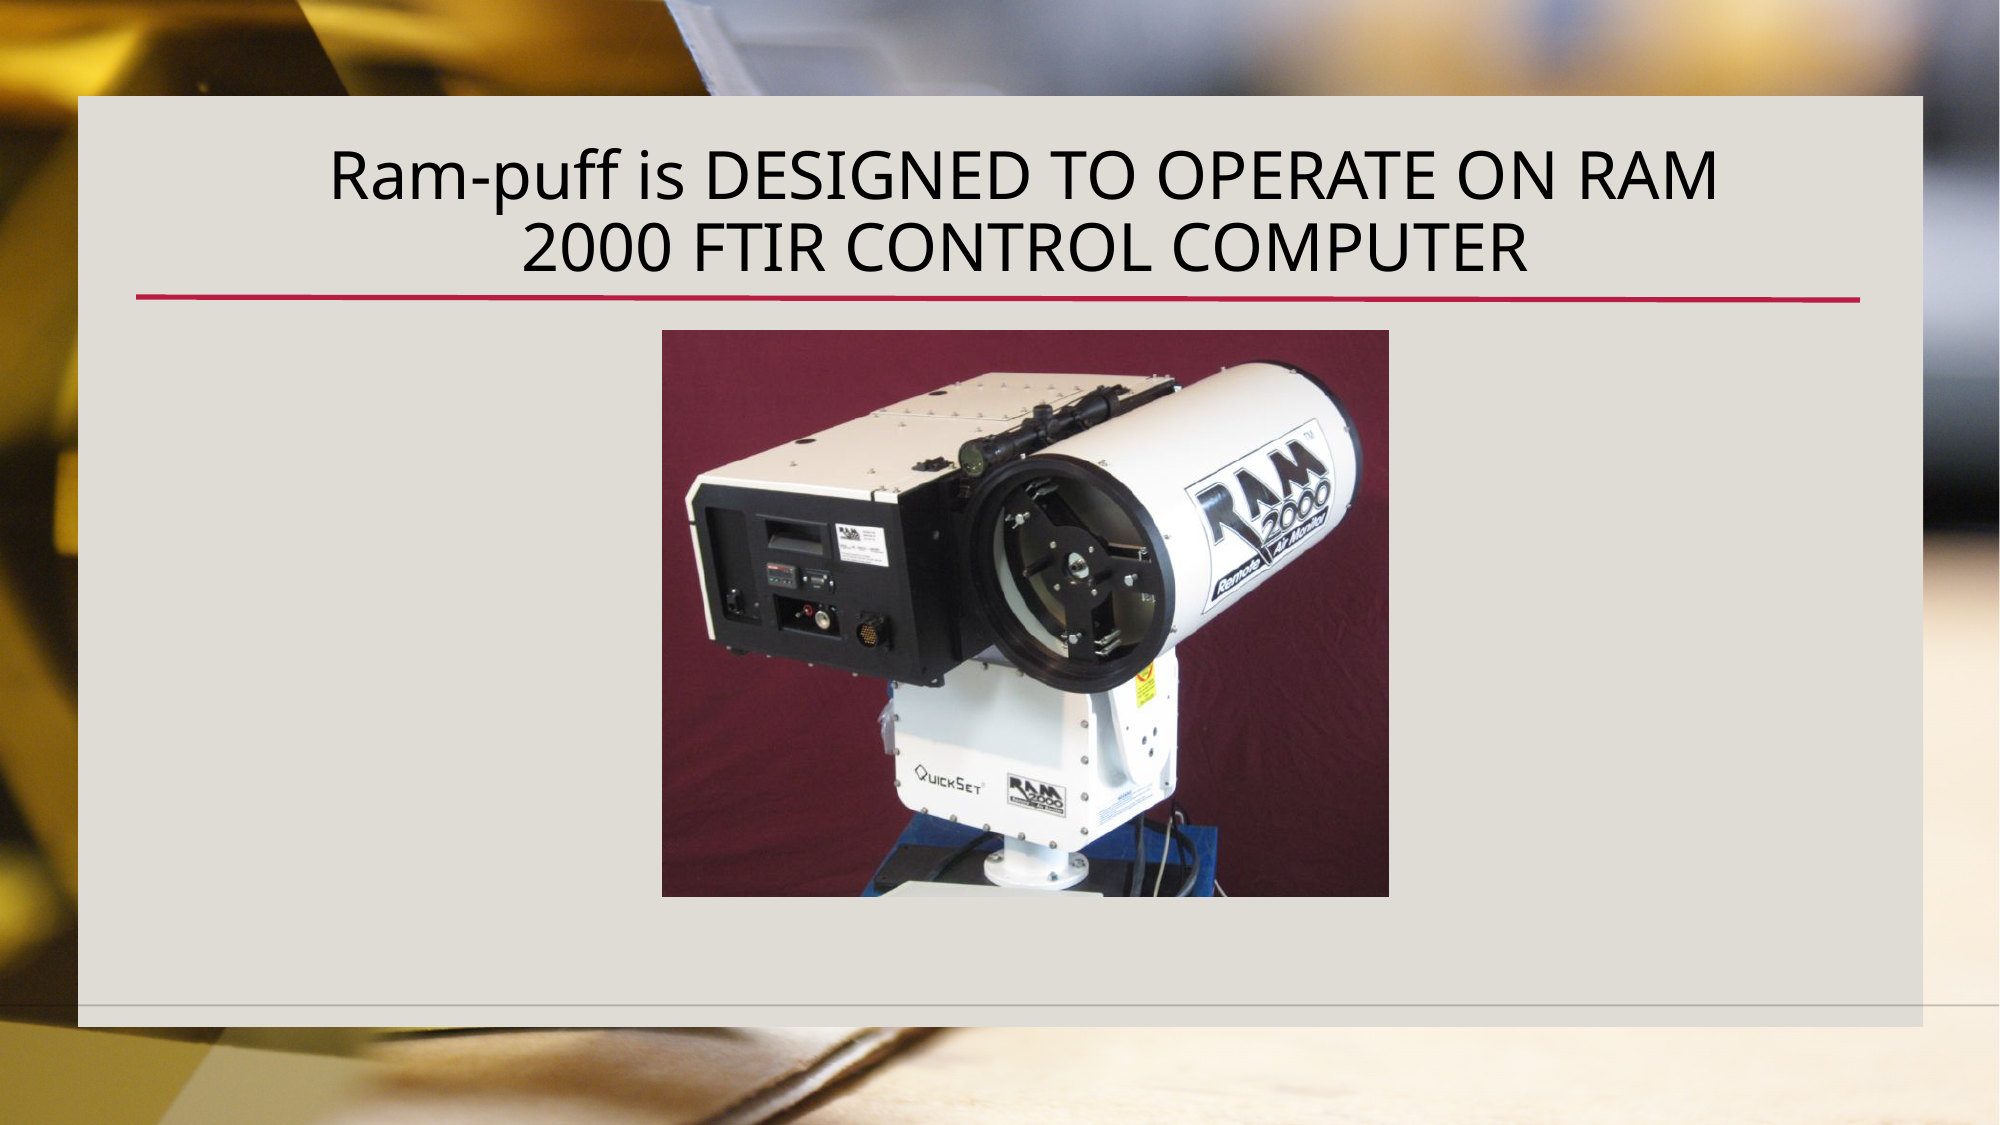

# Ram-puff is DESIGNED TO OPERATE ON RAM 2000 FTIR CONTROL COMPUTER